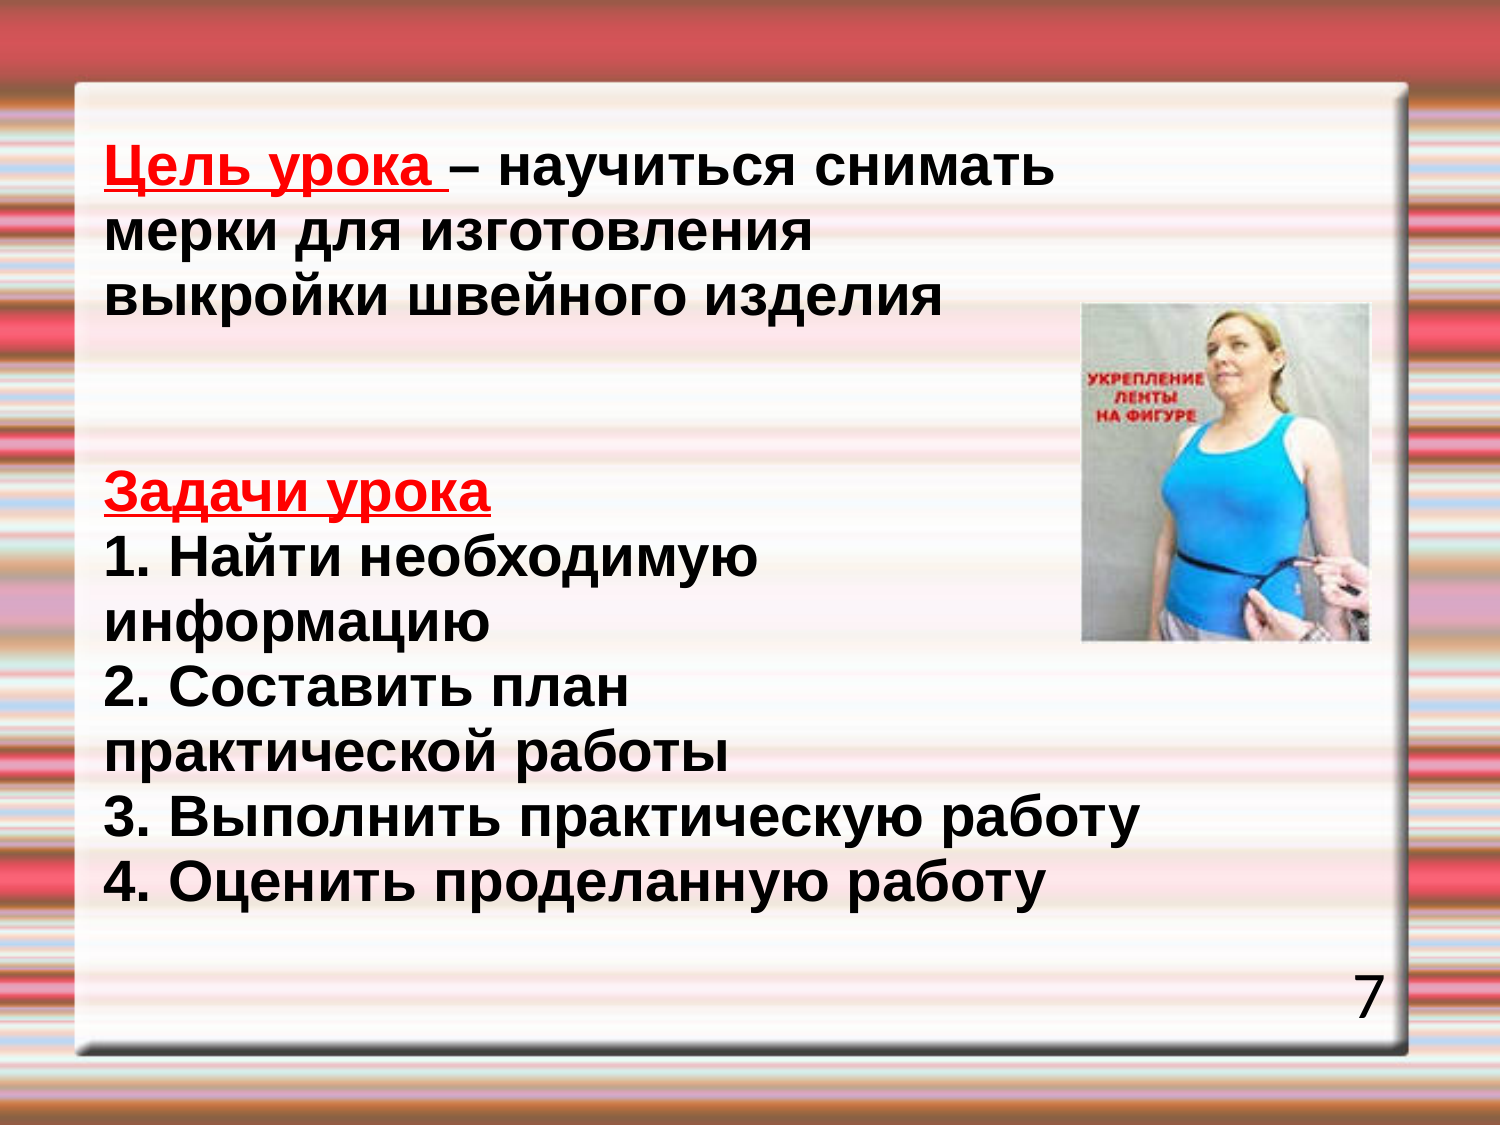

Цель урока – научиться снимать
мерки для изготовления
выкройки швейного изделия
Задачи урока
1. Найти необходимую
информацию
2. Cоставить план
практической работы
3. Выполнить практическую работу
4. Оценить проделанную работу
#
7